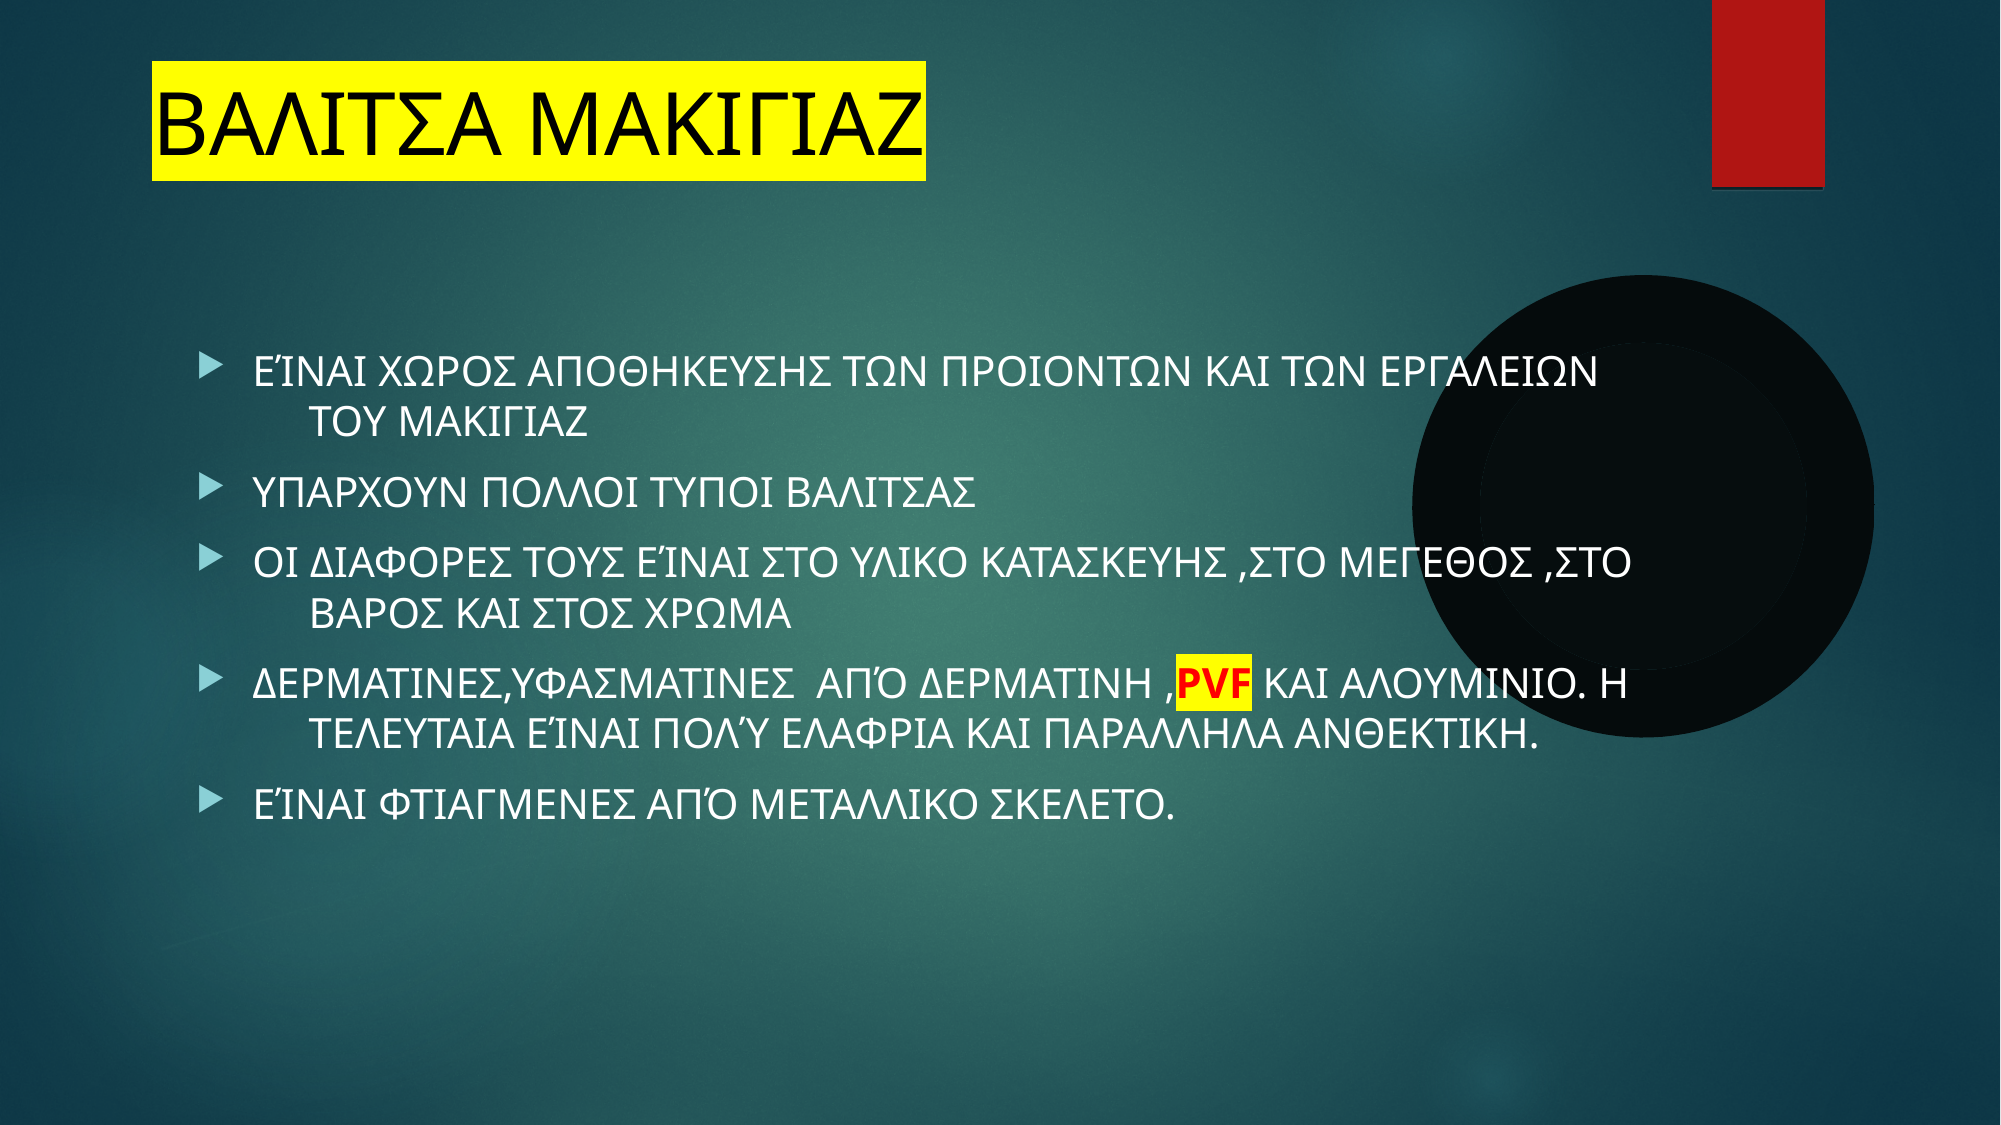

# ΒΑΛΙΤΣΑ ΜΑΚΙΓΙΑΖ
ΕΊΝΑΙ ΧΩΡΟΣ ΑΠΟΘΗΚΕΥΣΗΣ ΤΩΝ ΠΡΟΙΟΝΤΩΝ ΚΑΙ ΤΩΝ ΕΡΓΑΛΕΙΩΝ ΤΟΥ ΜΑΚΙΓΙΑΖ
ΥΠΑΡΧΟΥΝ ΠΟΛΛΟΙ ΤΥΠΟΙ ΒΑΛΙΤΣΑΣ
ΟΙ ΔΙΑΦΟΡΕΣ ΤΟΥΣ ΕΊΝΑΙ ΣΤΟ ΥΛΙΚΟ ΚΑΤΑΣΚΕΥΗΣ ,ΣΤΟ ΜΕΓΕΘΟΣ ,ΣΤΟ ΒΑΡΟΣ ΚΑΙ ΣΤΟΣ ΧΡΩΜΑ
ΔΕΡΜΑΤΙΝΕΣ,ΥΦΑΣΜΑΤΙΝΕΣ ΑΠΌ ΔΕΡΜΑΤΙΝΗ ,PVF ΚΑΙ ΑΛΟΥΜΙΝΙΟ. Η ΤΕΛΕΥΤΑΙΑ ΕΊΝΑΙ ΠΟΛΎ ΕΛΑΦΡΙΑ ΚΑΙ ΠΑΡΑΛΛΗΛΑ ΑΝΘΕΚΤΙΚΗ.
ΕΊΝΑΙ ΦΤΙΑΓΜΕΝΕΣ ΑΠΌ ΜΕΤΑΛΛΙΚΟ ΣΚΕΛΕΤΟ.